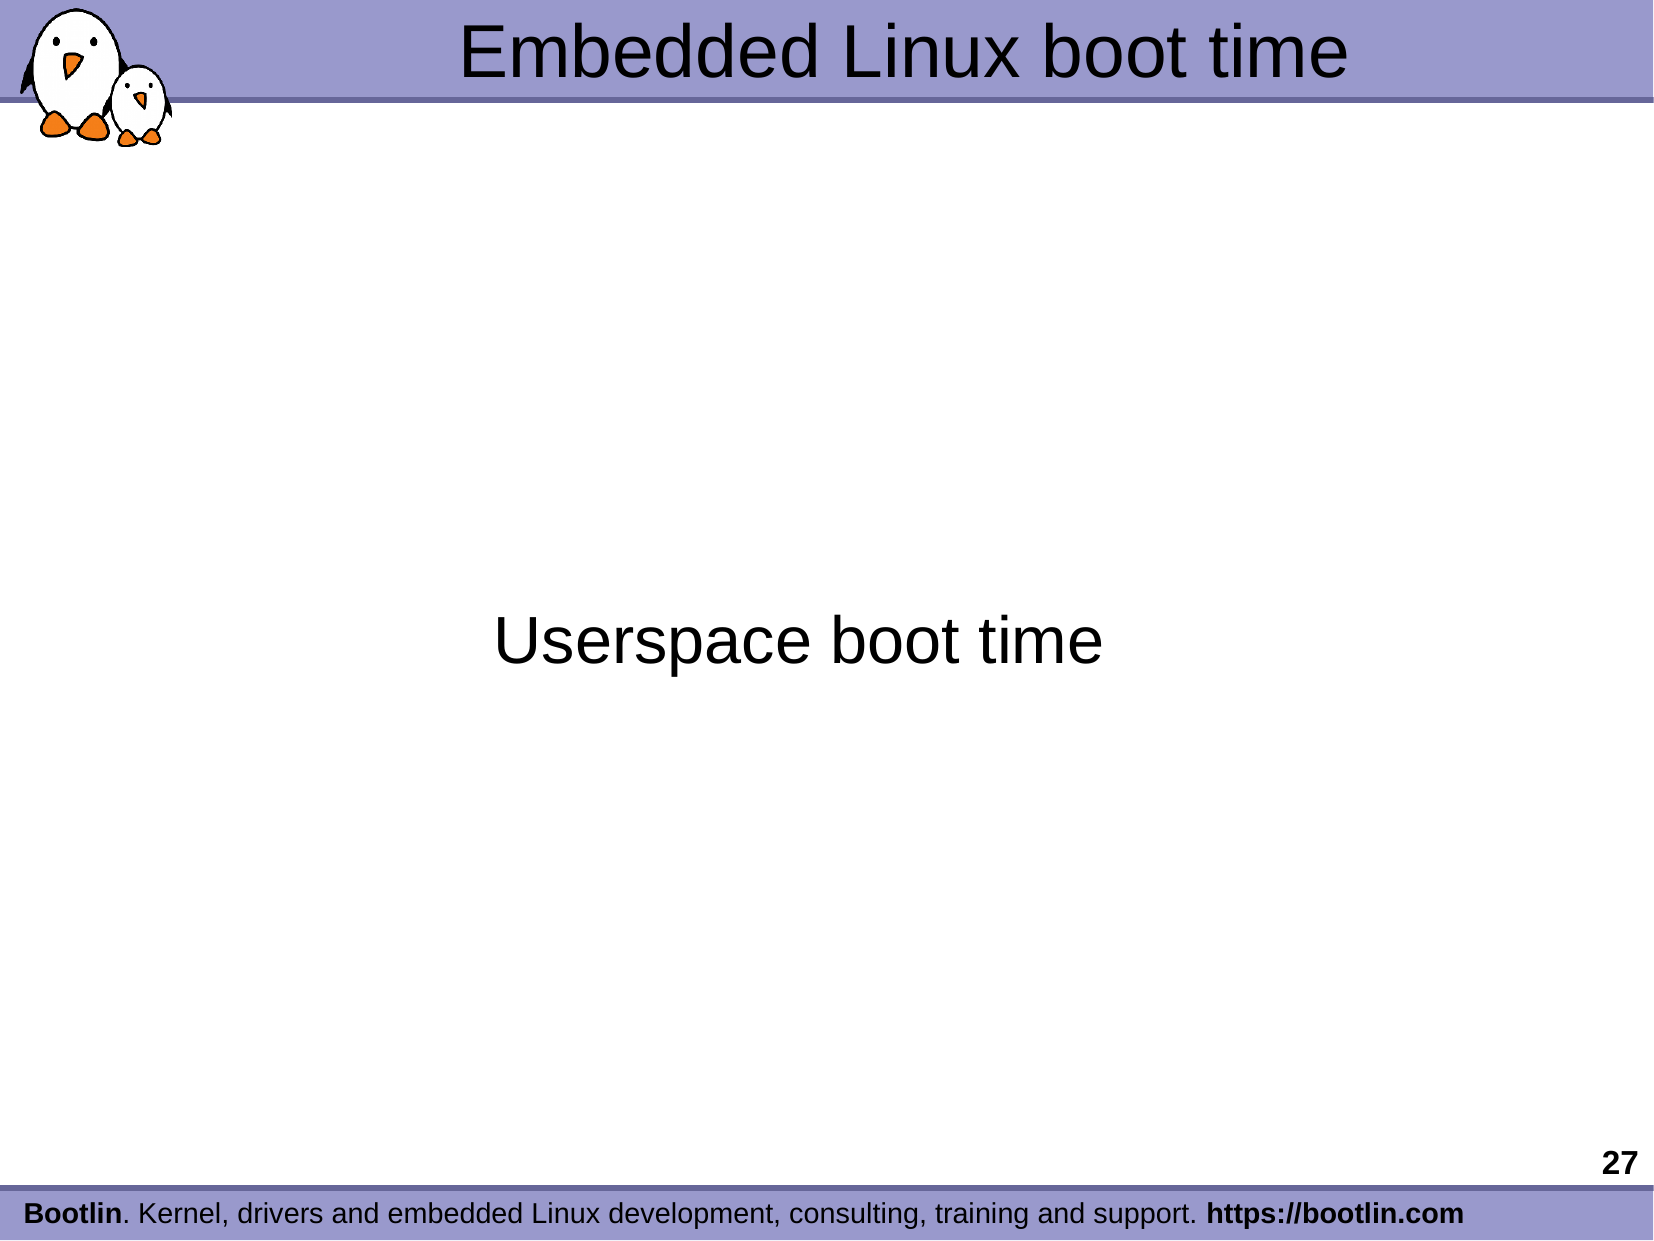

# Embedded Linux boot time
Userspace boot time